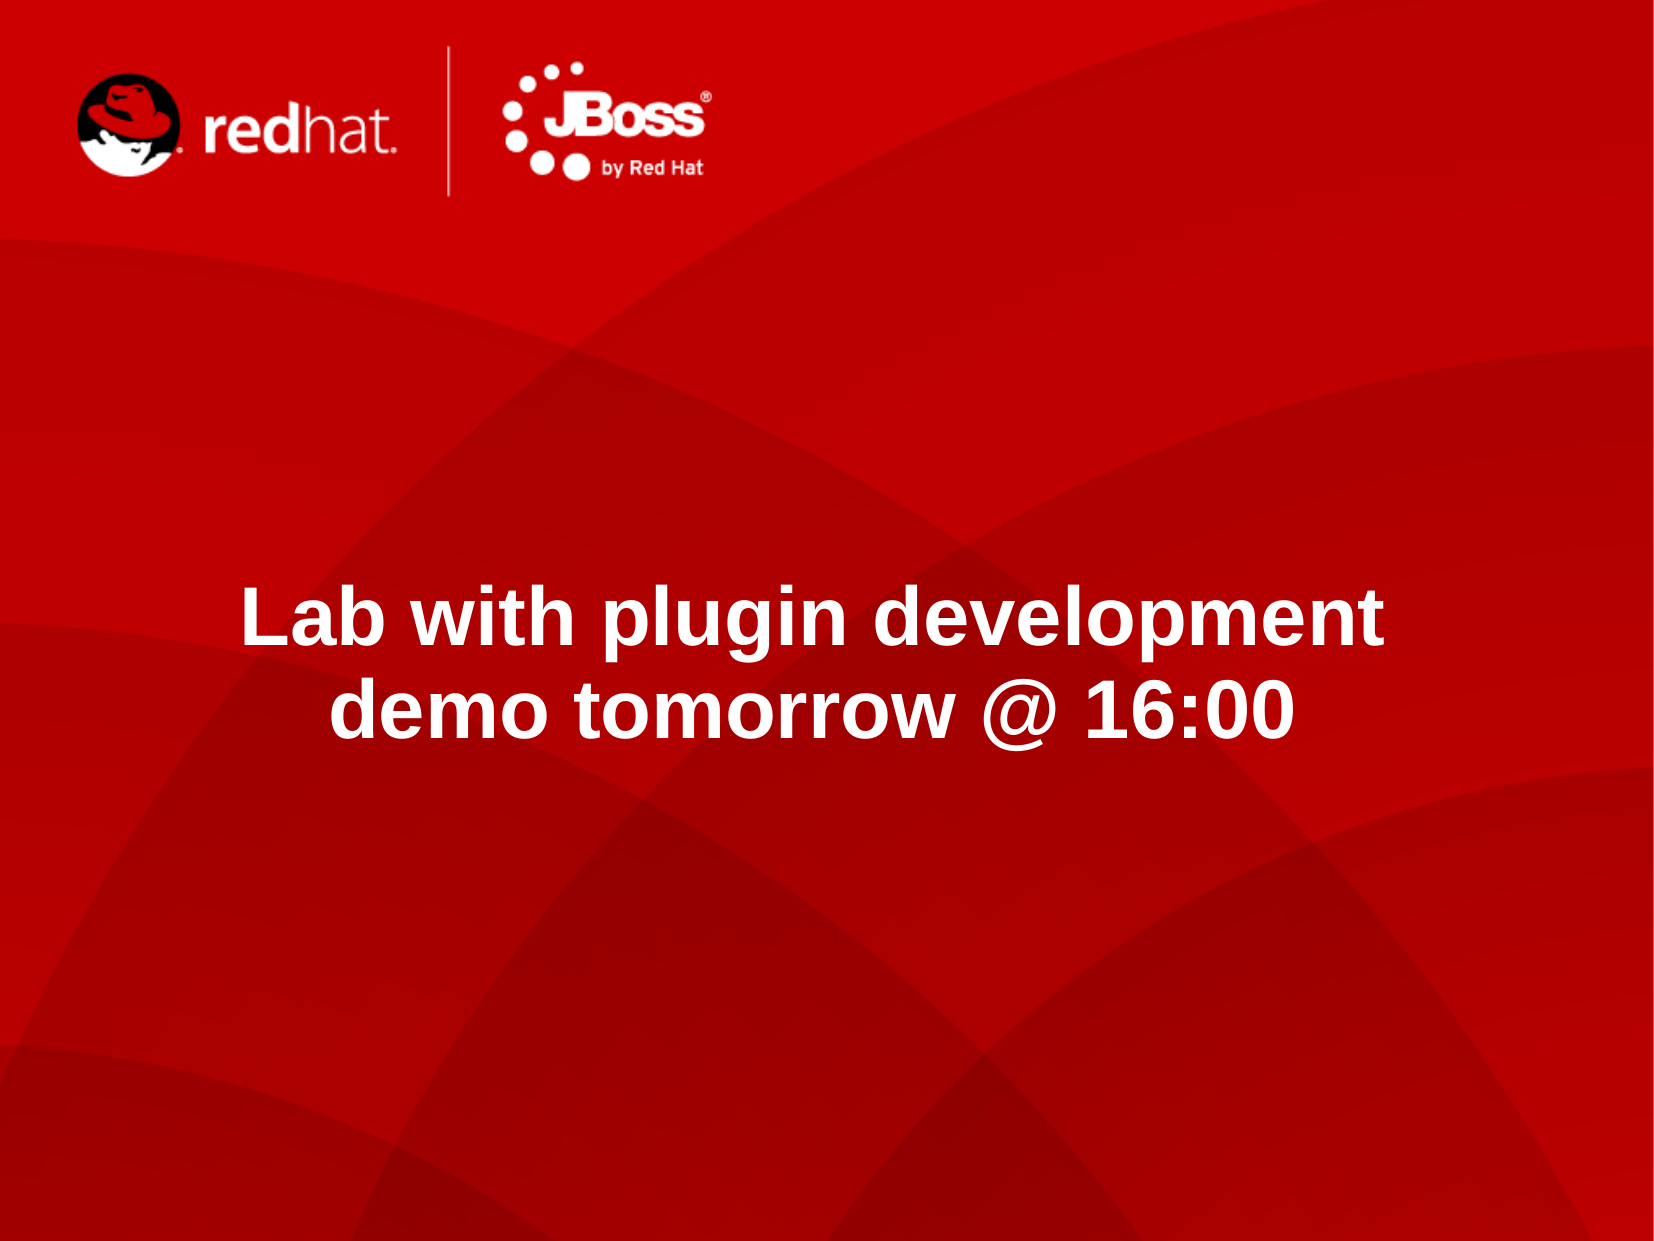

Lab with plugin development demo tomorrow @ 16:00